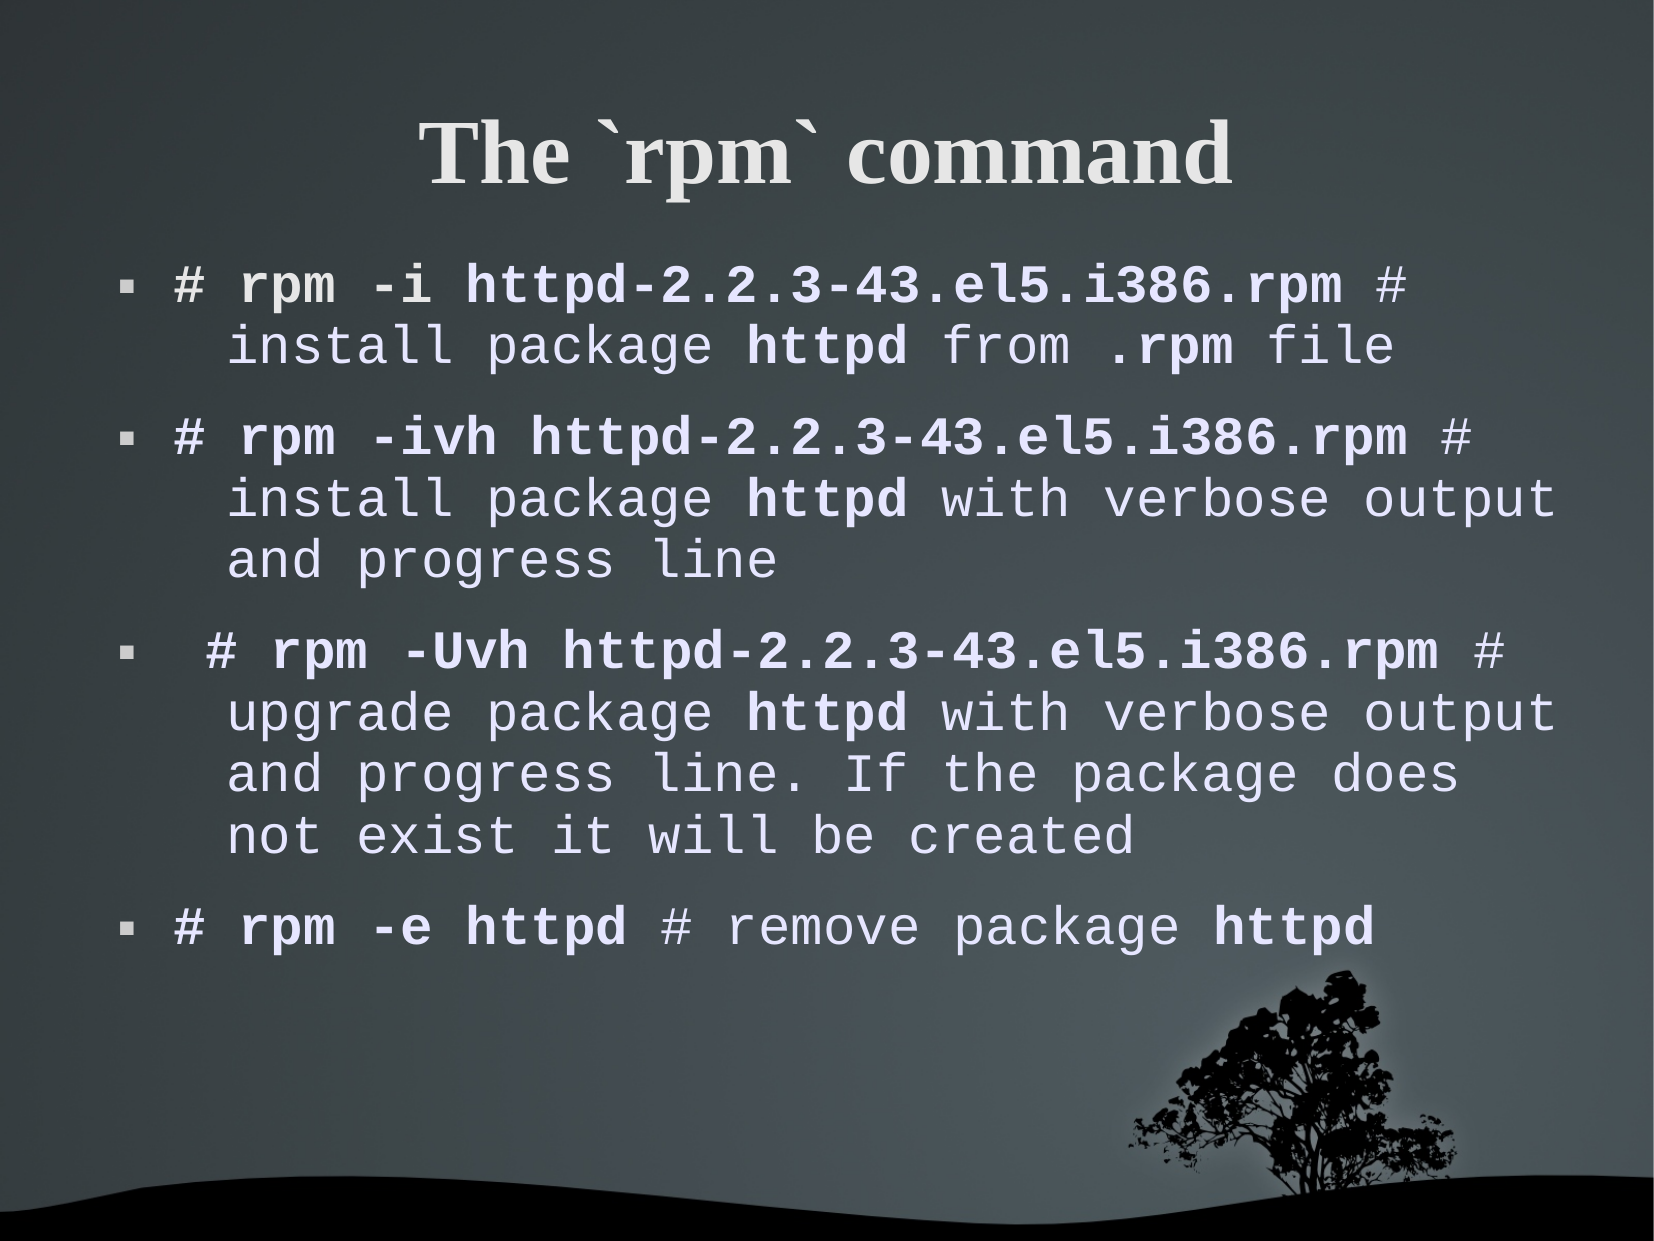

# The `rpm` command
# rpm -i httpd-2.2.3-43.el5.i386.rpm # install package httpd from .rpm file
# rpm -ivh httpd-2.2.3-43.el5.i386.rpm # install package httpd with verbose output and progress line
 # rpm -Uvh httpd-2.2.3-43.el5.i386.rpm # upgrade package httpd with verbose output and progress line. If the package does not exist it will be created
# rpm -e httpd # remove package httpd